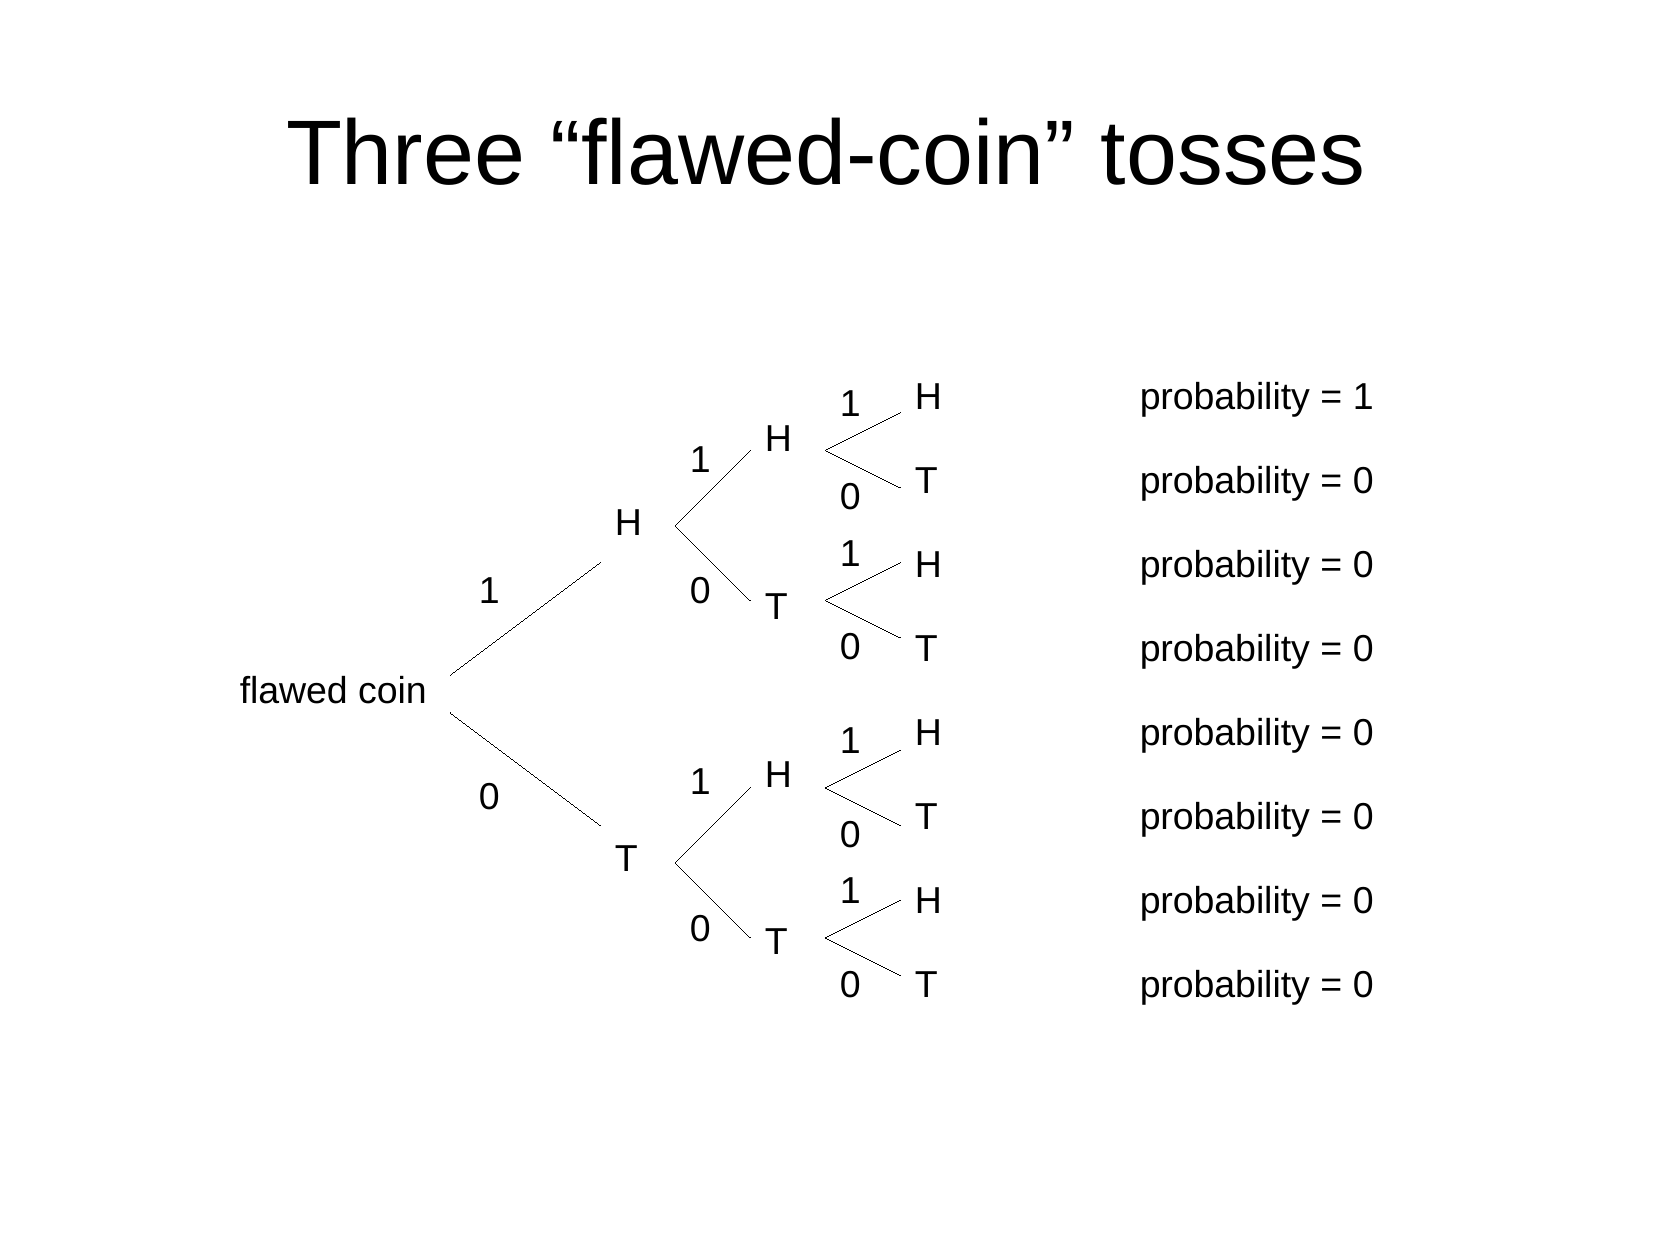

# Three “flawed-coin” tosses
									H			probability = 1
							H
									T			probability = 0
					H
									H			probability = 0
							T
									T			probability = 0
flawed coin
									H			probability = 0
							H
									T			probability = 0
					T
									H			probability = 0
							T
									T			probability = 0
1
1
0
1
1
0
0
1
1
0
0
1
0
0